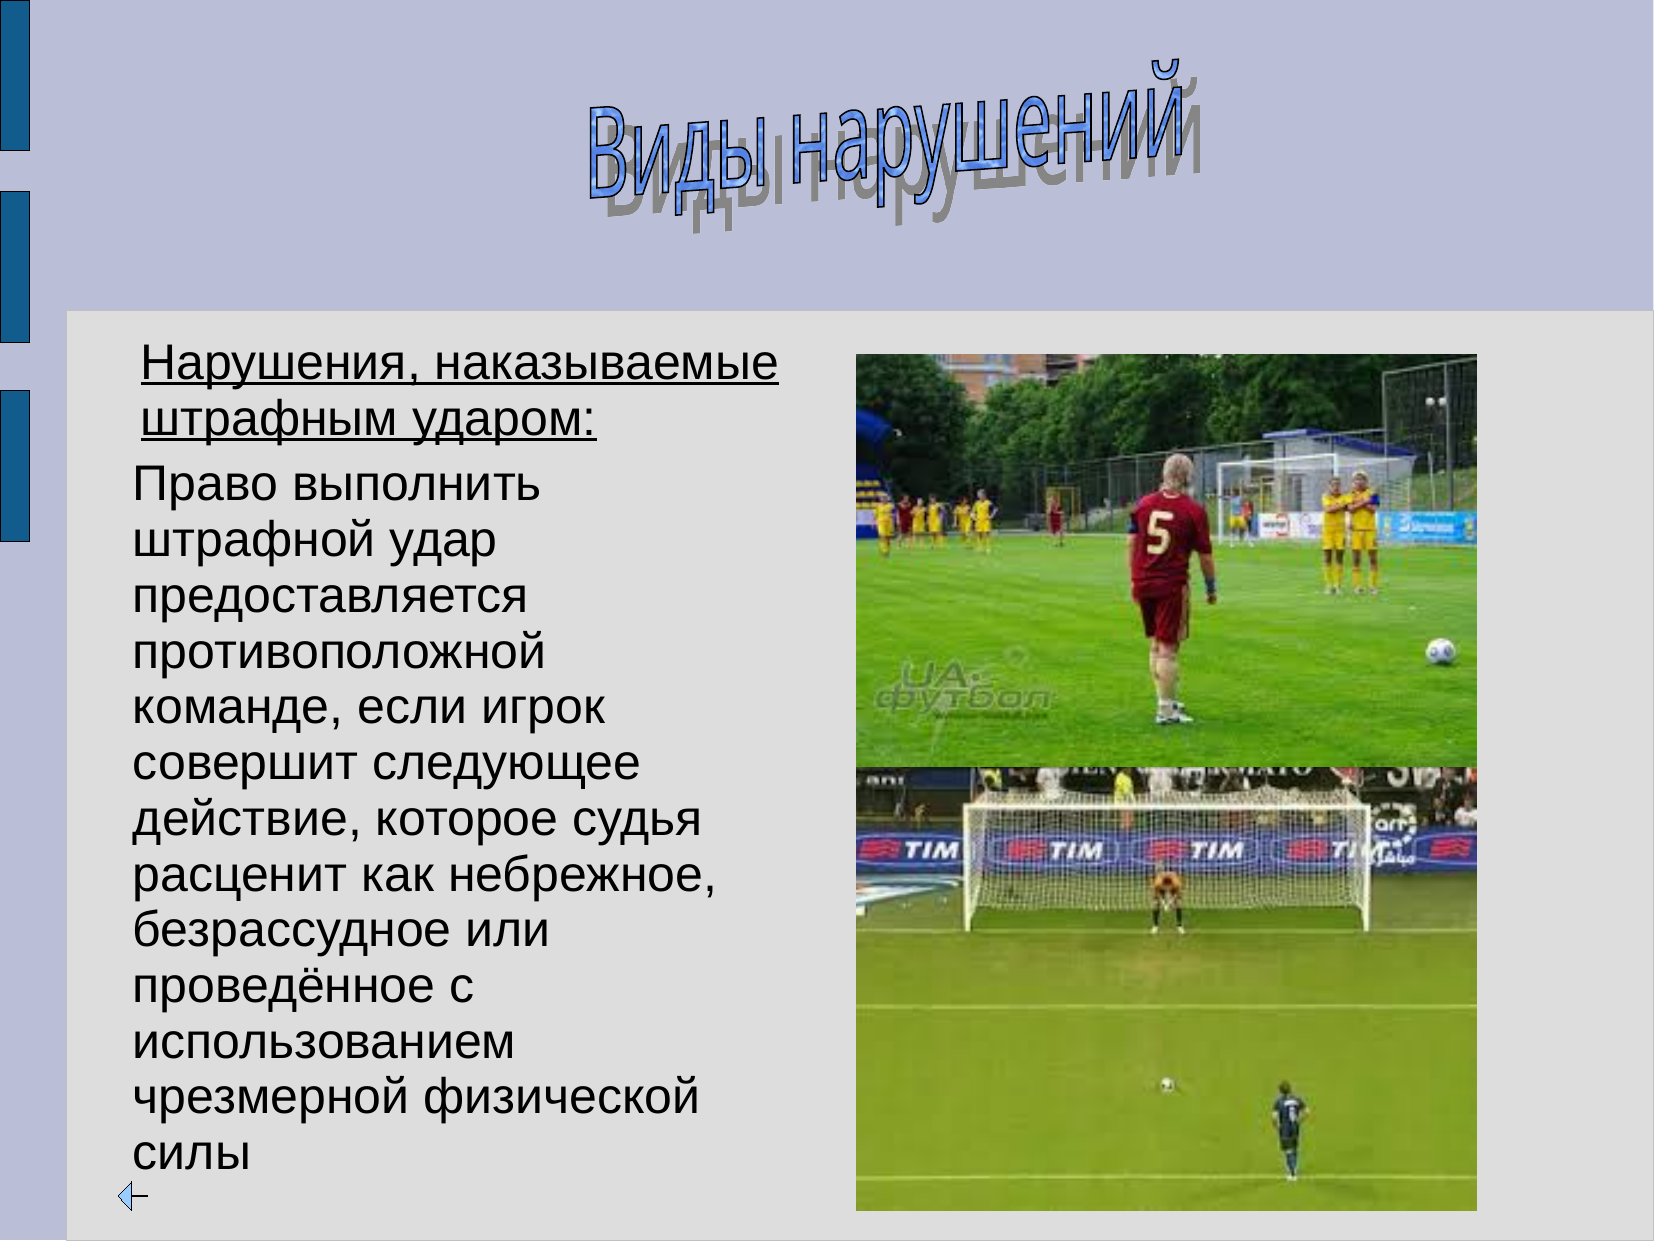

Виды нарушений
Нарушения, наказываемые штрафным ударом:
Право выполнить штрафной удар предоставляется противоположной команде, если игрок совершит следующее действие, которое судья расценит как небрежное, безрассудное или проведённое с использованием чрезмерной физической силы